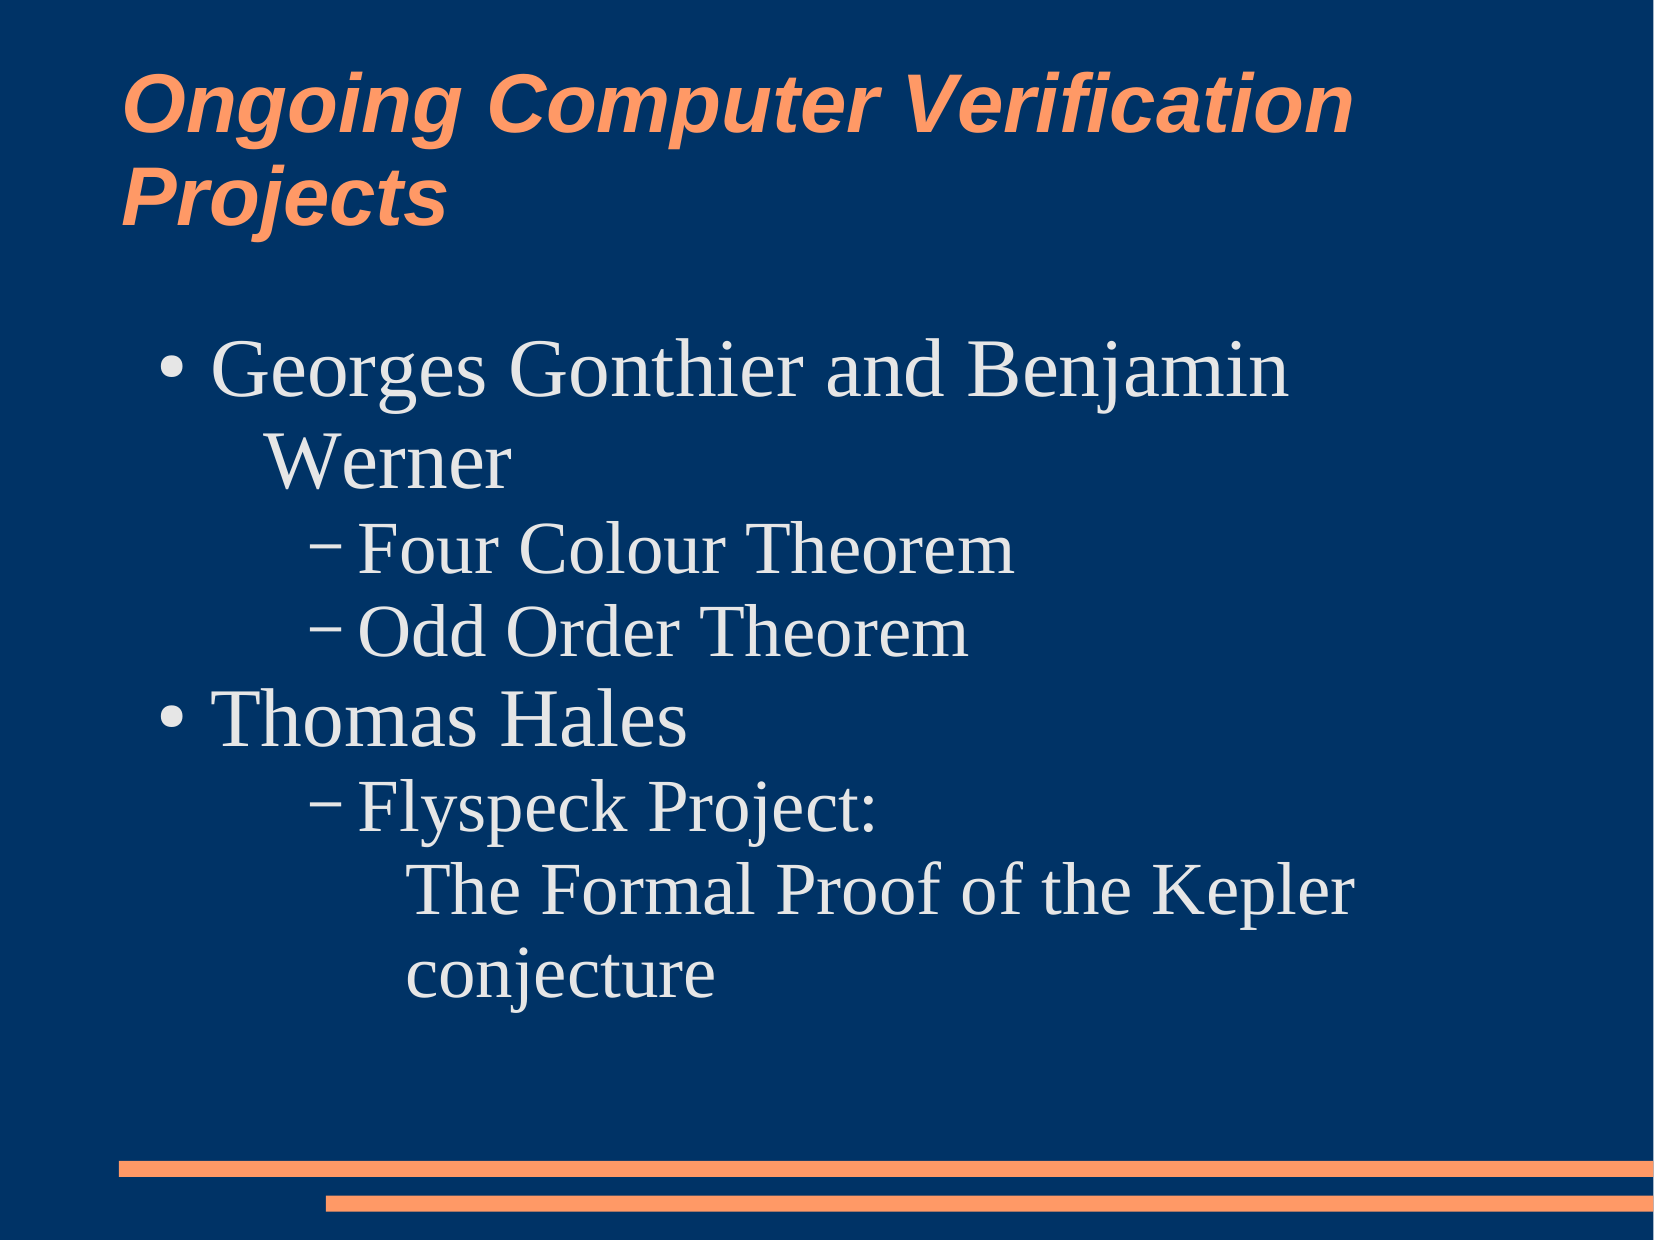

# Ongoing Computer Verification Projects
Georges Gonthier and Benjamin Werner
Four Colour Theorem
Odd Order Theorem
Thomas Hales
Flyspeck Project:
The Formal Proof of the Kepler conjecture